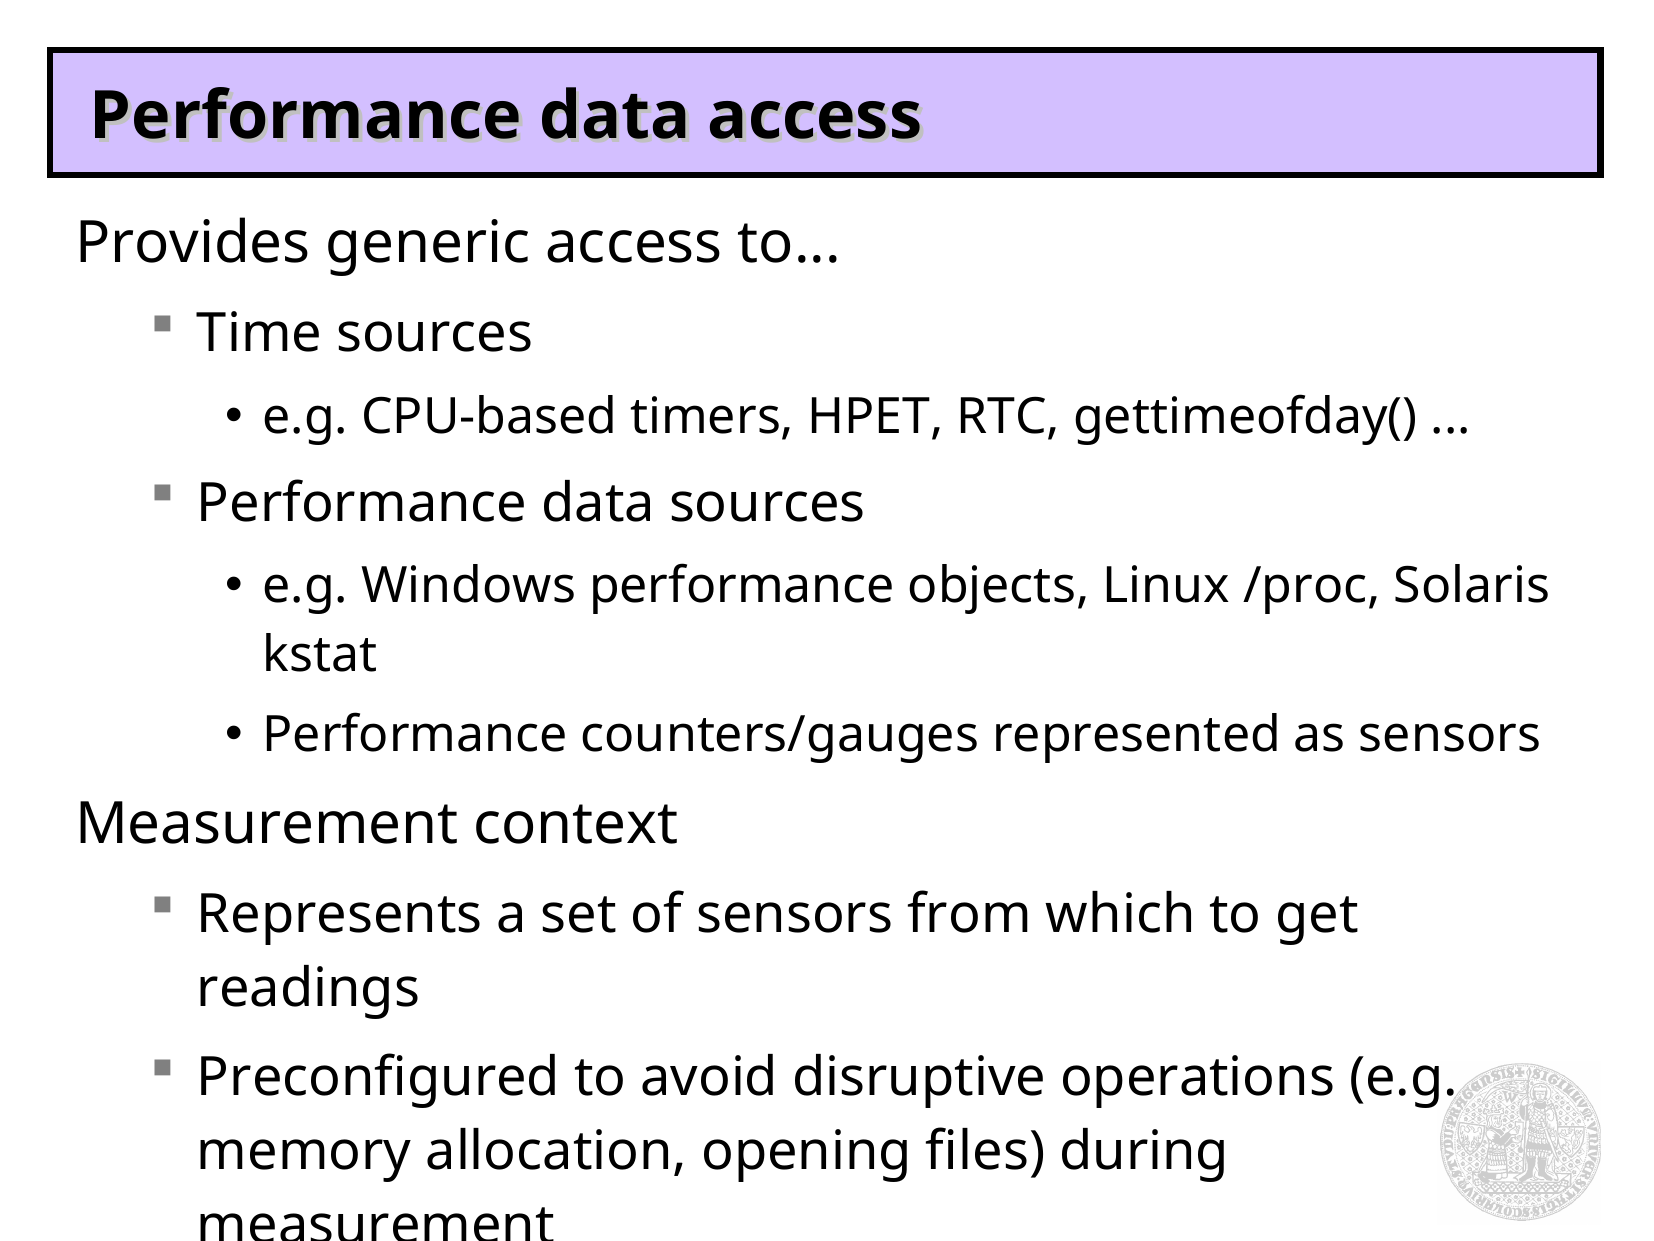

# Performance data access
Provides generic access to...
Time sources
e.g. CPU-based timers, HPET, RTC, gettimeofday() ...
Performance data sources
e.g. Windows performance objects, Linux /proc, Solaris kstat
Performance counters/gauges represented as sensors
Measurement context
Represents a set of sensors from which to get readings
Preconfigured to avoid disruptive operations (e.g. memory allocation, opening files) during measurement
Provides prepare(), sample() & decode() methods, data accessed in generic way through value handles (holders)